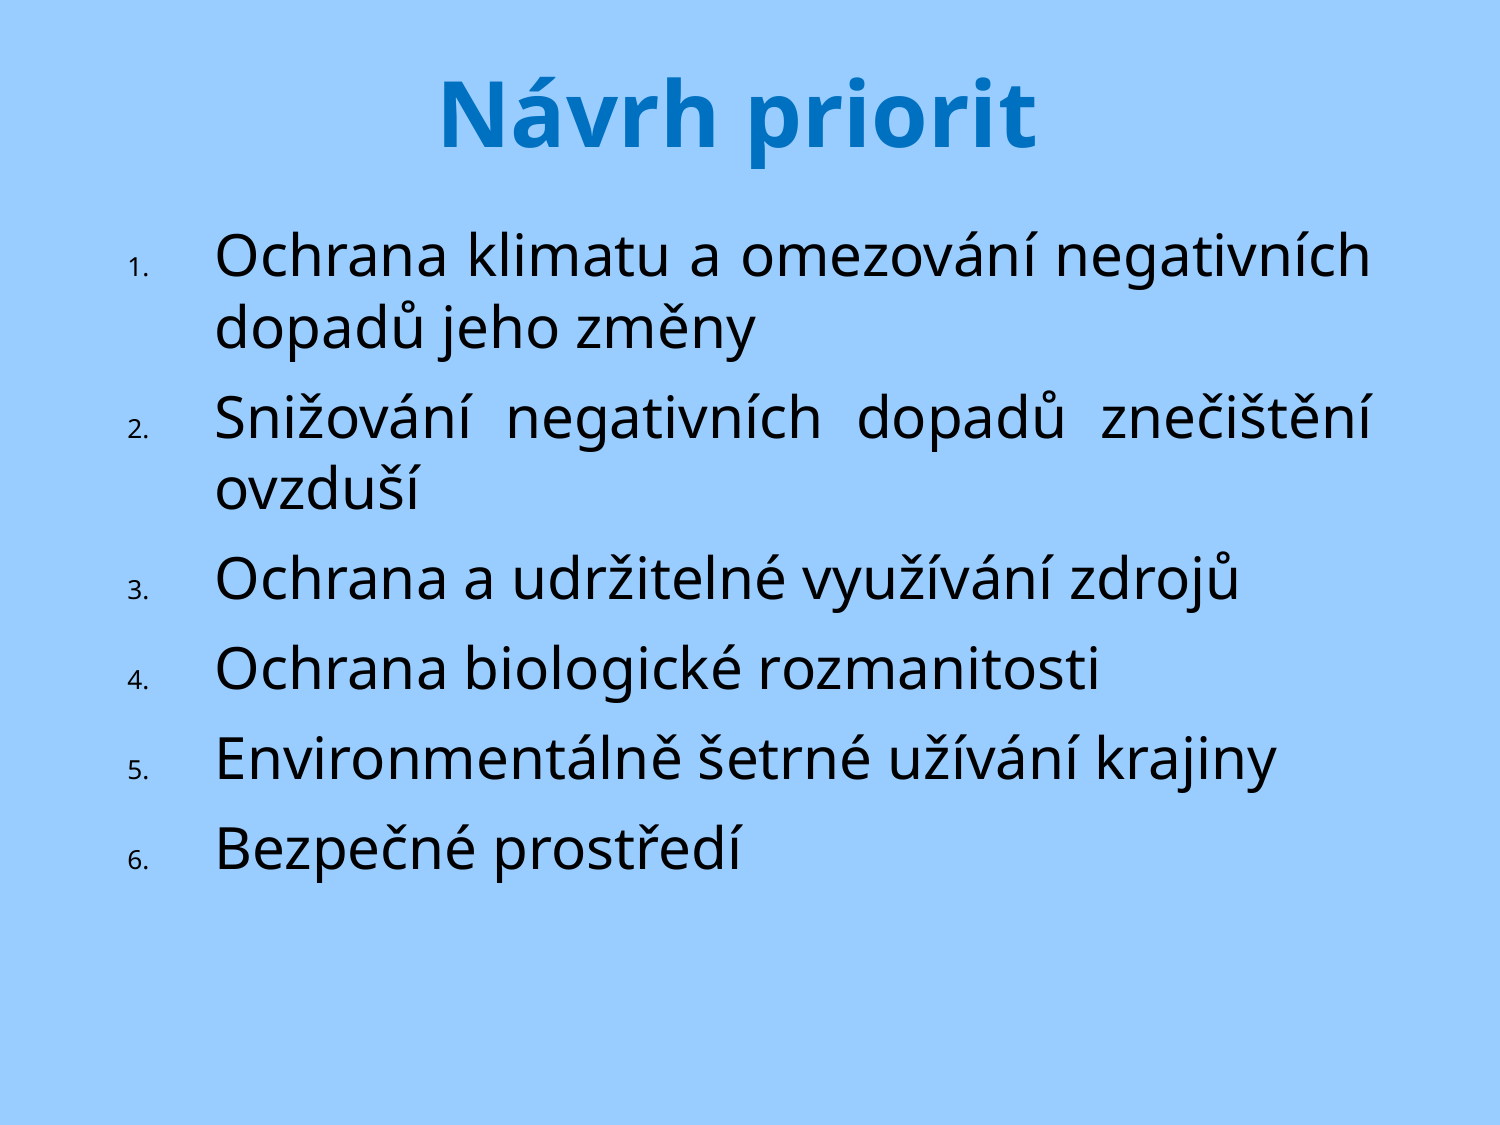

# Návrh priorit
Ochrana klimatu a omezování negativních dopadů jeho změny
Snižování negativních dopadů znečištění ovzduší
Ochrana a udržitelné využívání zdrojů
Ochrana biologické rozmanitosti
Environmentálně šetrné užívání krajiny
Bezpečné prostředí